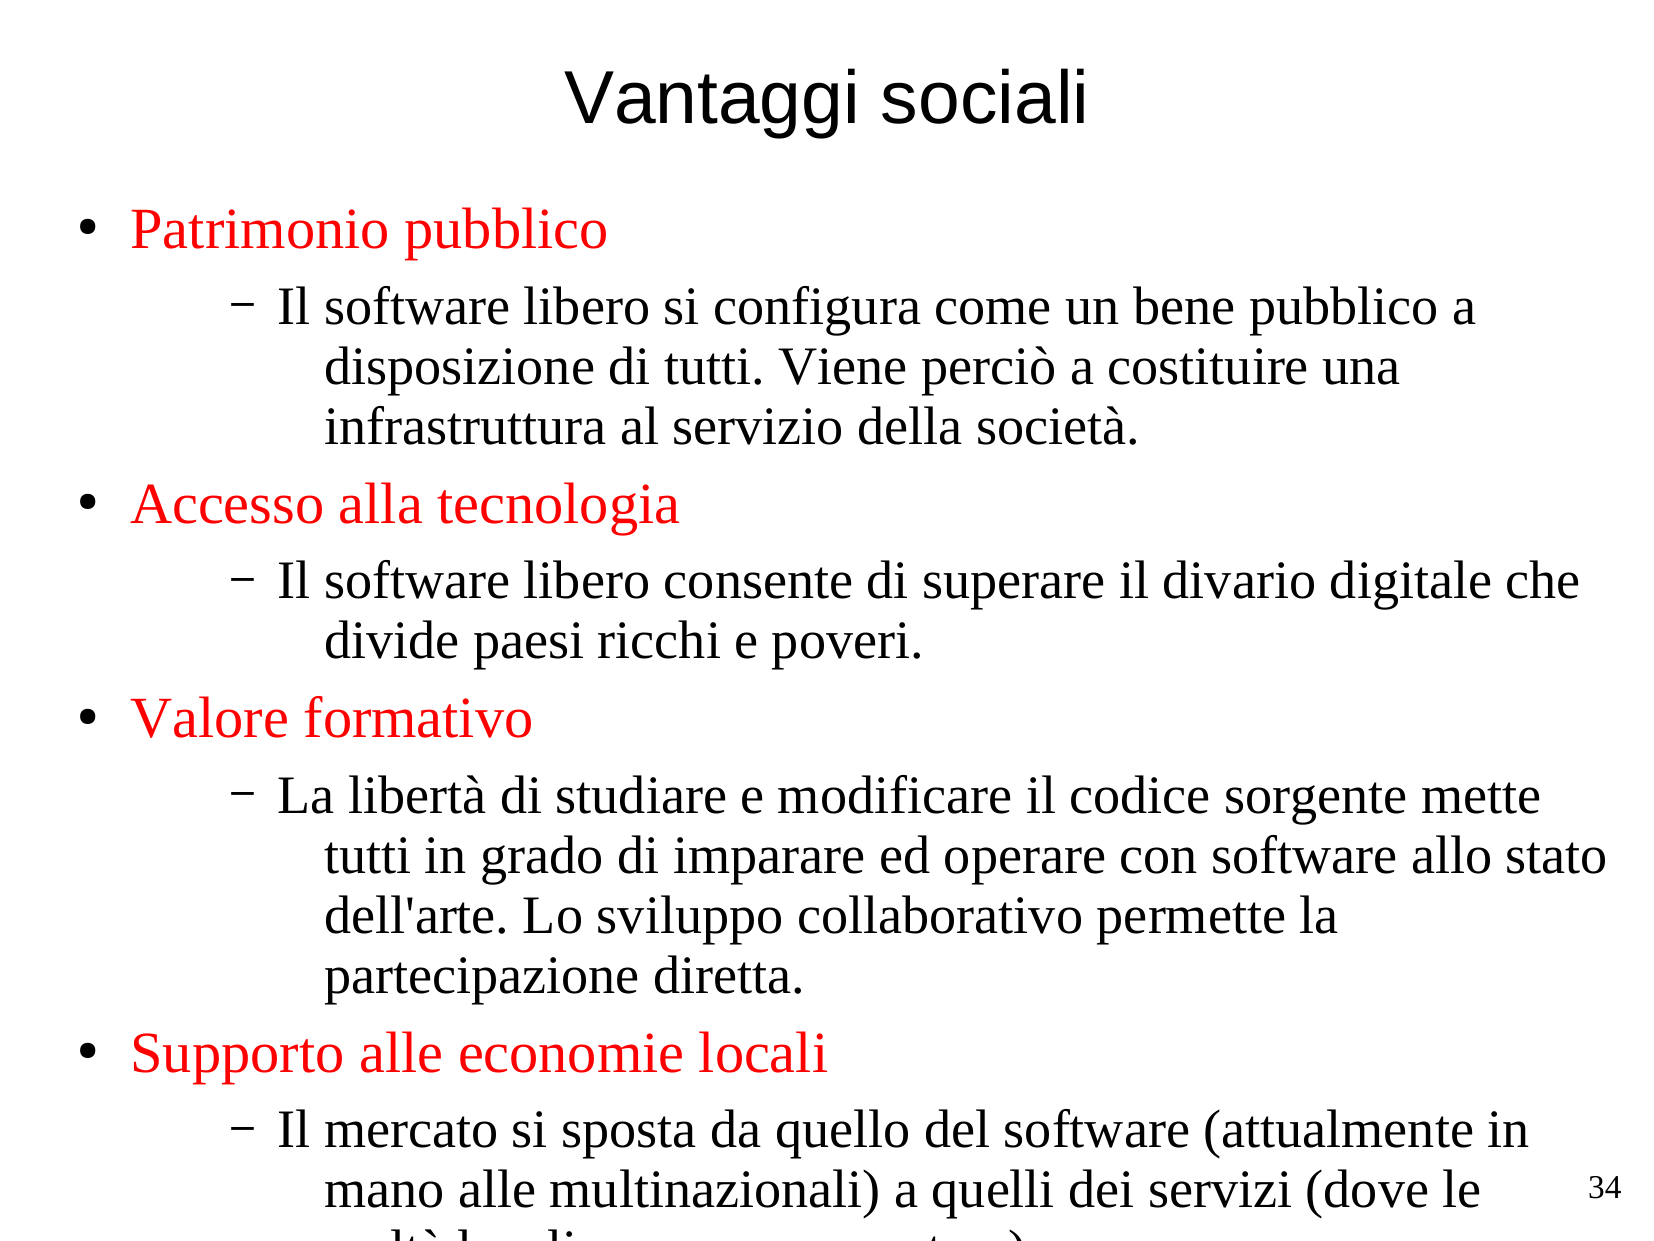

# Vantaggi sociali
Patrimonio pubblico
Il software libero si configura come un bene pubblico a disposizione di tutti. Viene perciò a costituire una infrastruttura al servizio della società.
Accesso alla tecnologia
Il software libero consente di superare il divario digitale che divide paesi ricchi e poveri.
Valore formativo
La libertà di studiare e modificare il codice sorgente mette tutti in grado di imparare ed operare con software allo stato dell'arte. Lo sviluppo collaborativo permette la partecipazione diretta.
Supporto alle economie locali
Il mercato si sposta da quello del software (attualmente in mano alle multinazionali) a quelli dei servizi (dove le realtà locali possono competere).